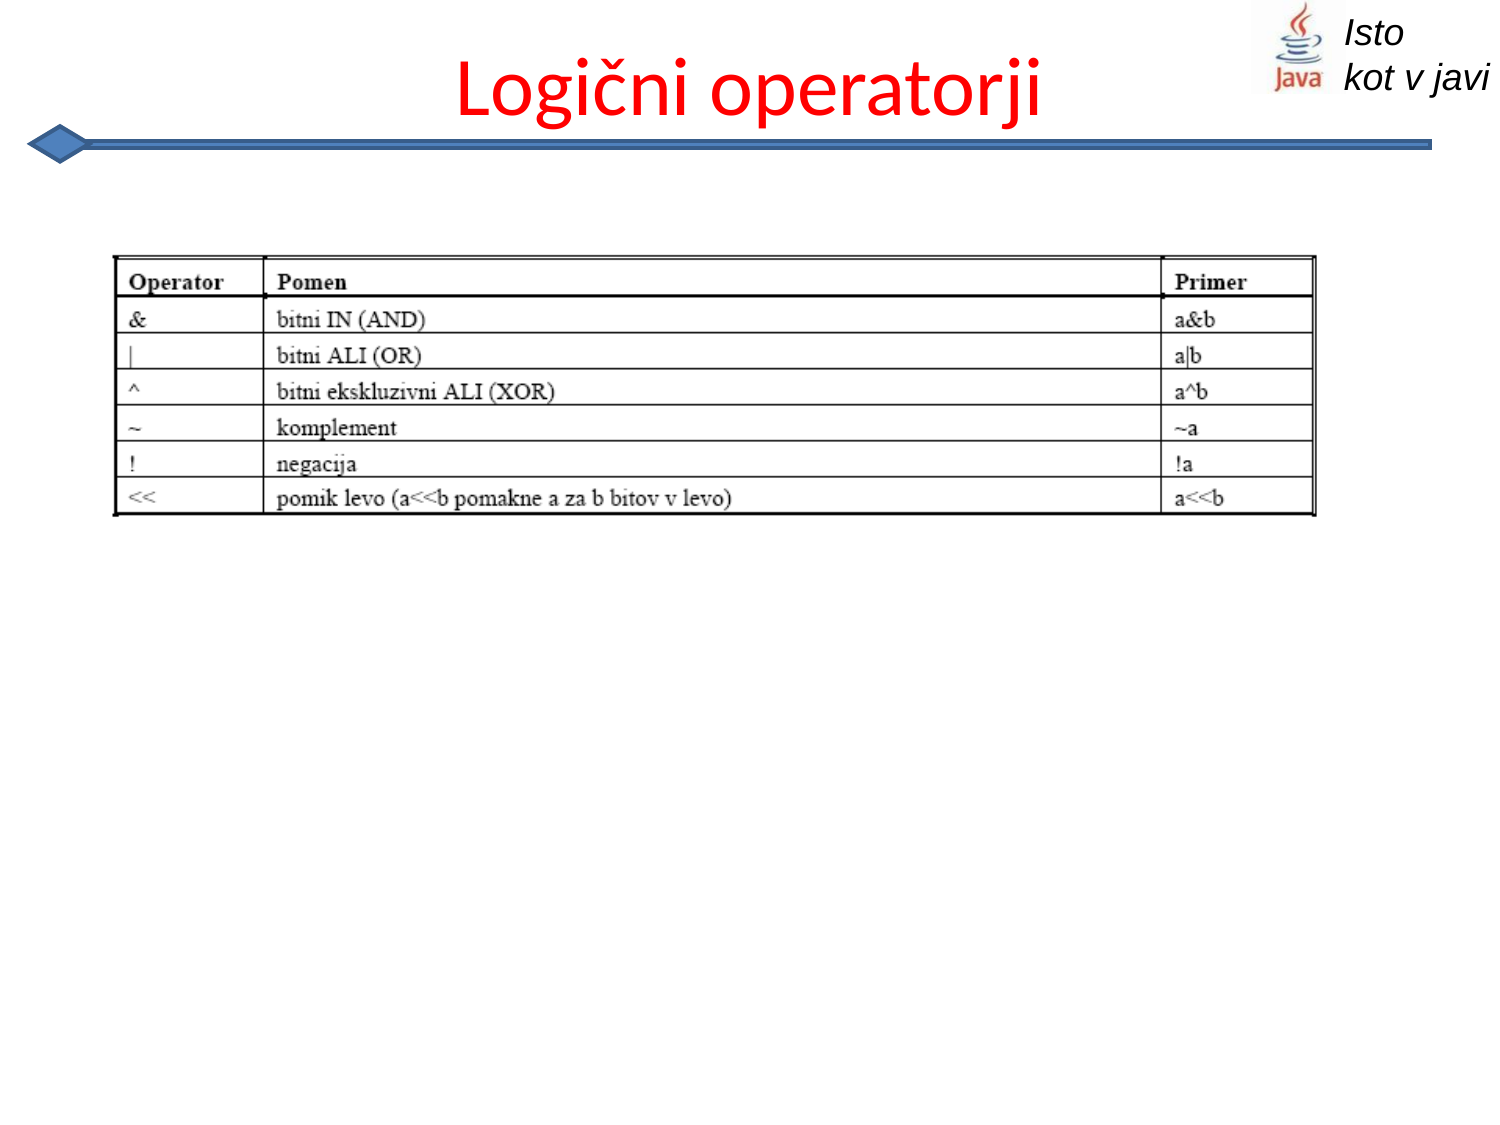

Isto
kot v javi
# Logični operatorji